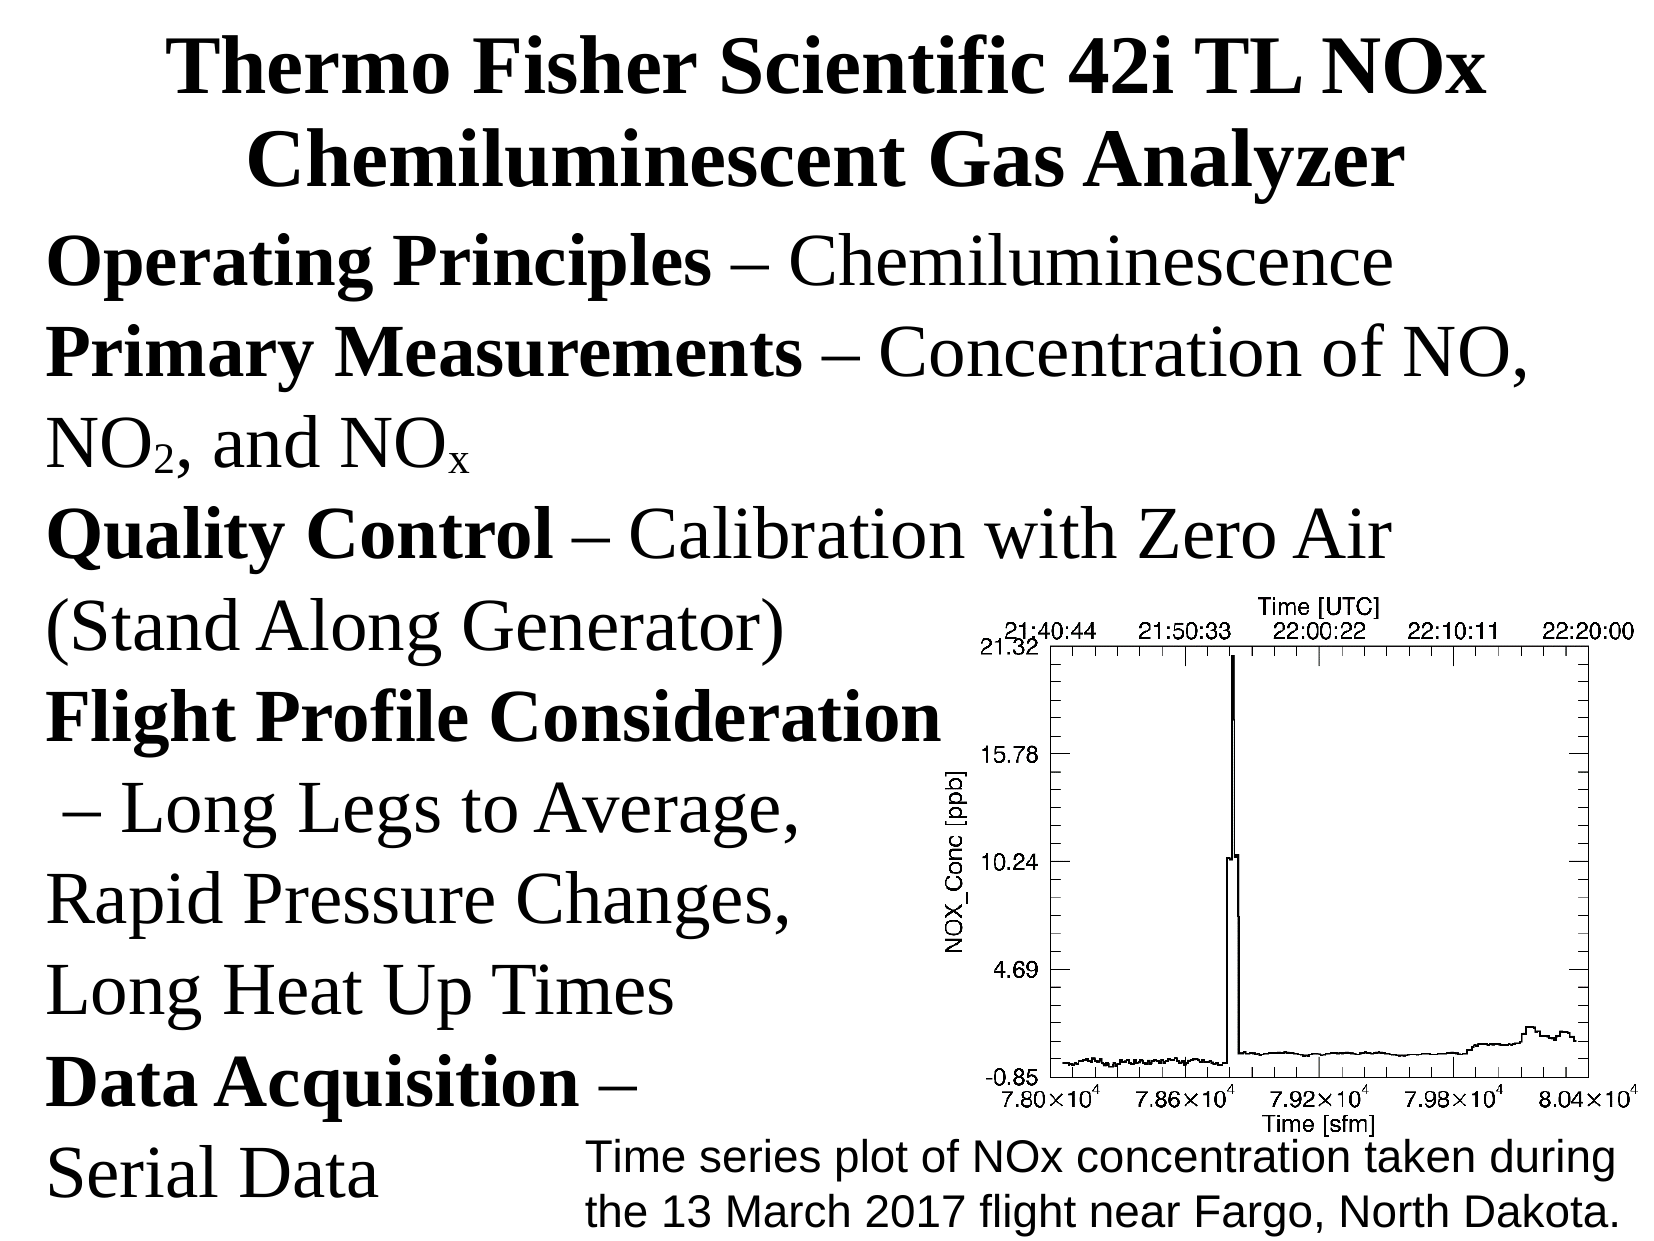

# Thermo Fisher Scientific 42i TL NOx Chemiluminescent Gas Analyzer
Operating Principles – Chemiluminescence
Primary Measurements – Concentration of NO, NO2, and NOx
Quality Control – Calibration with Zero Air (Stand Along Generator)
Flight Profile Consideration
 – Long Legs to Average,
Rapid Pressure Changes,
Long Heat Up Times
Data Acquisition –
Serial Data
Time series plot of NOx concentration taken during the 13 March 2017 flight near Fargo, North Dakota.